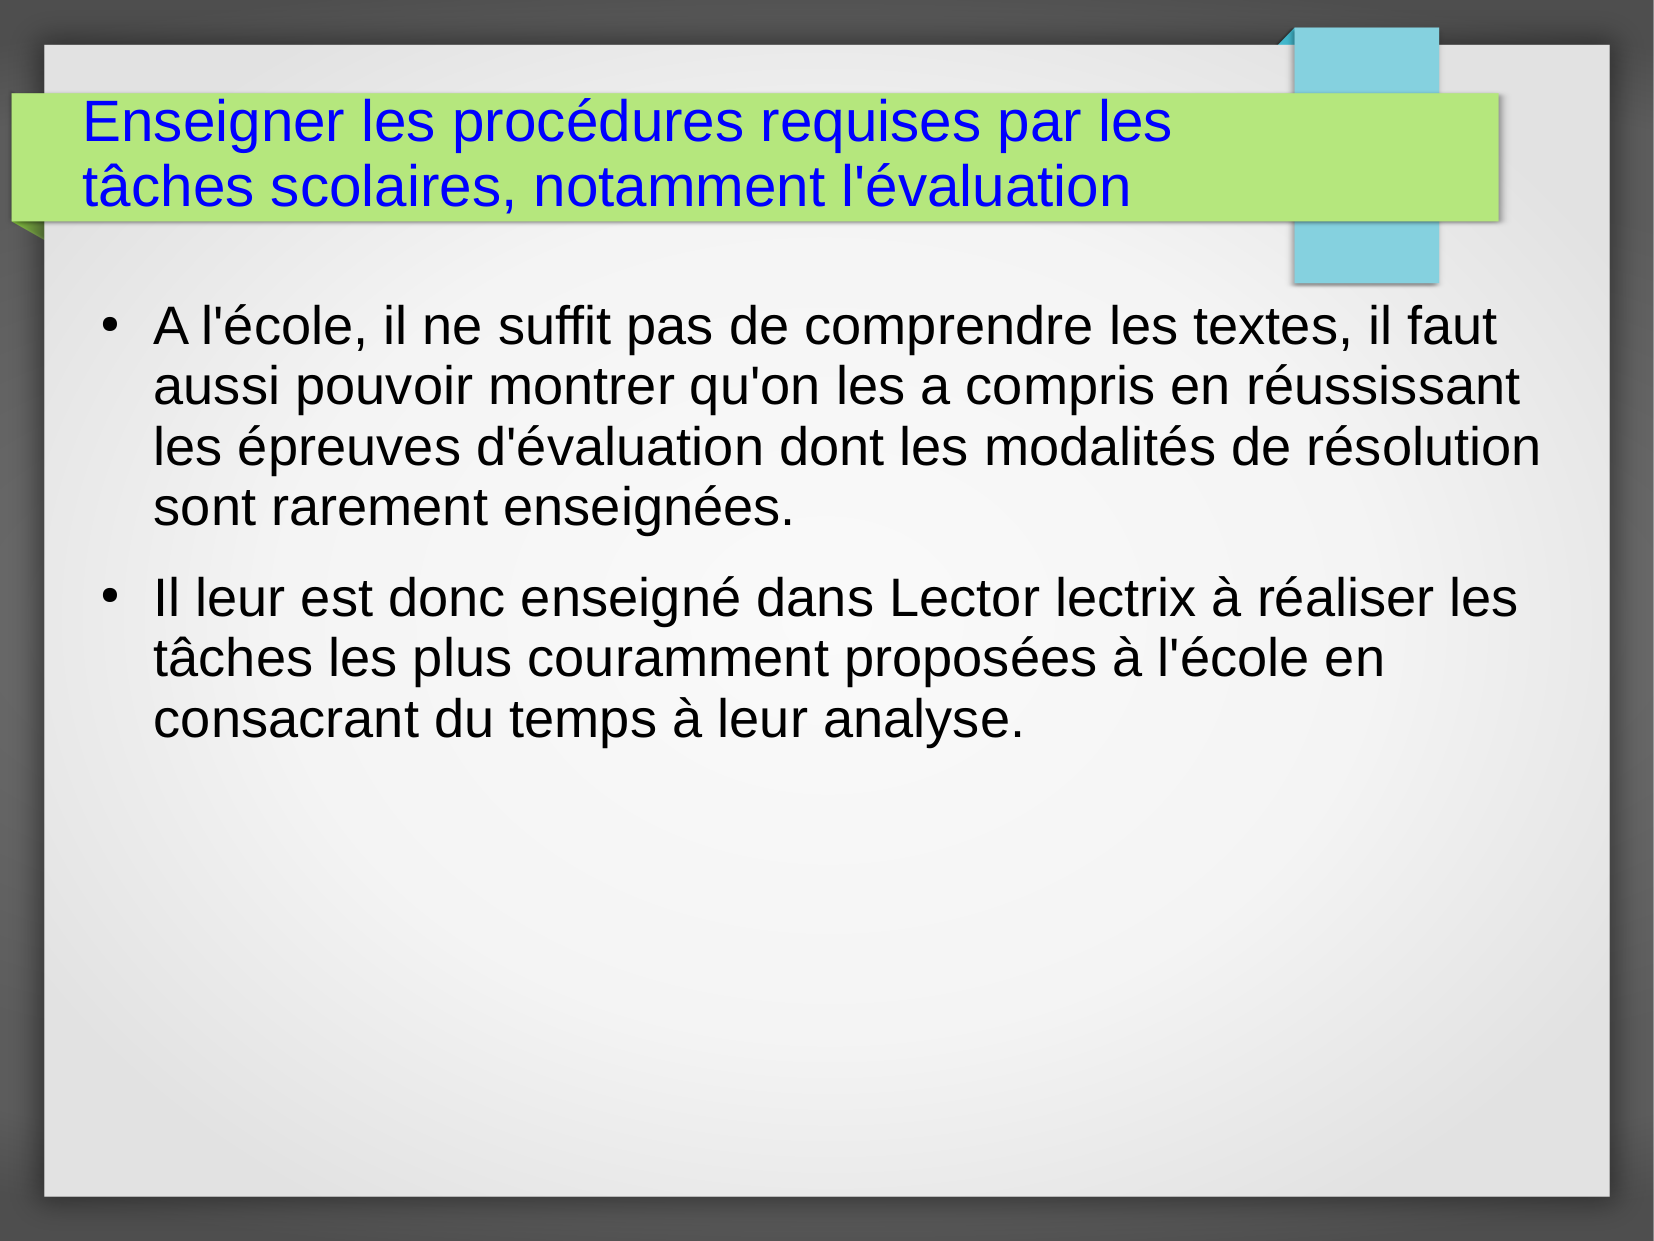

# Enseigner les procédures requises par les tâches scolaires, notamment l'évaluation
A l'école, il ne suffit pas de comprendre les textes, il faut aussi pouvoir montrer qu'on les a compris en réussissant les épreuves d'évaluation dont les modalités de résolution sont rarement enseignées.
Il leur est donc enseigné dans Lector lectrix à réaliser les tâches les plus couramment proposées à l'école en consacrant du temps à leur analyse.